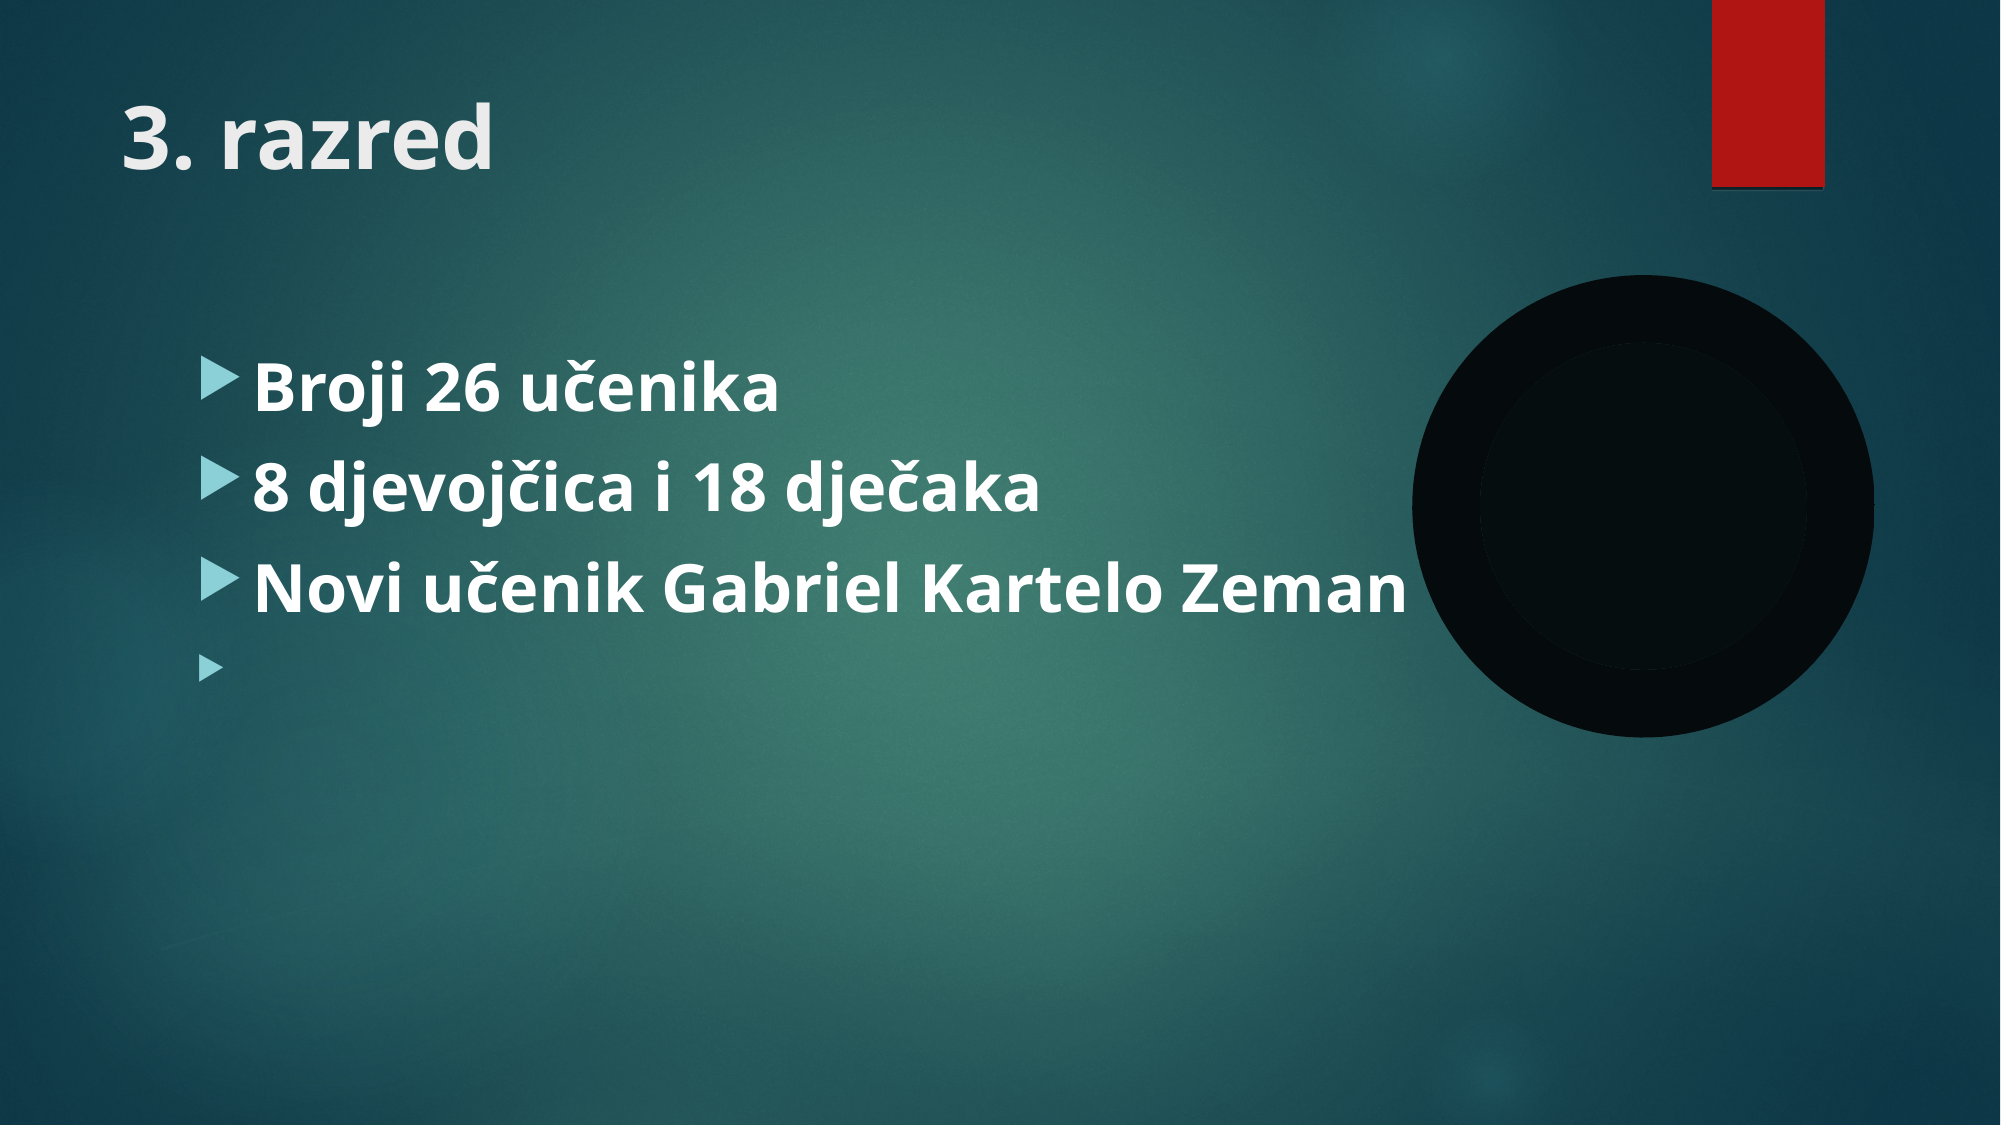

# 3. razred
Broji 26 učenika
8 djevojčica i 18 dječaka
Novi učenik Gabriel Kartelo Zeman